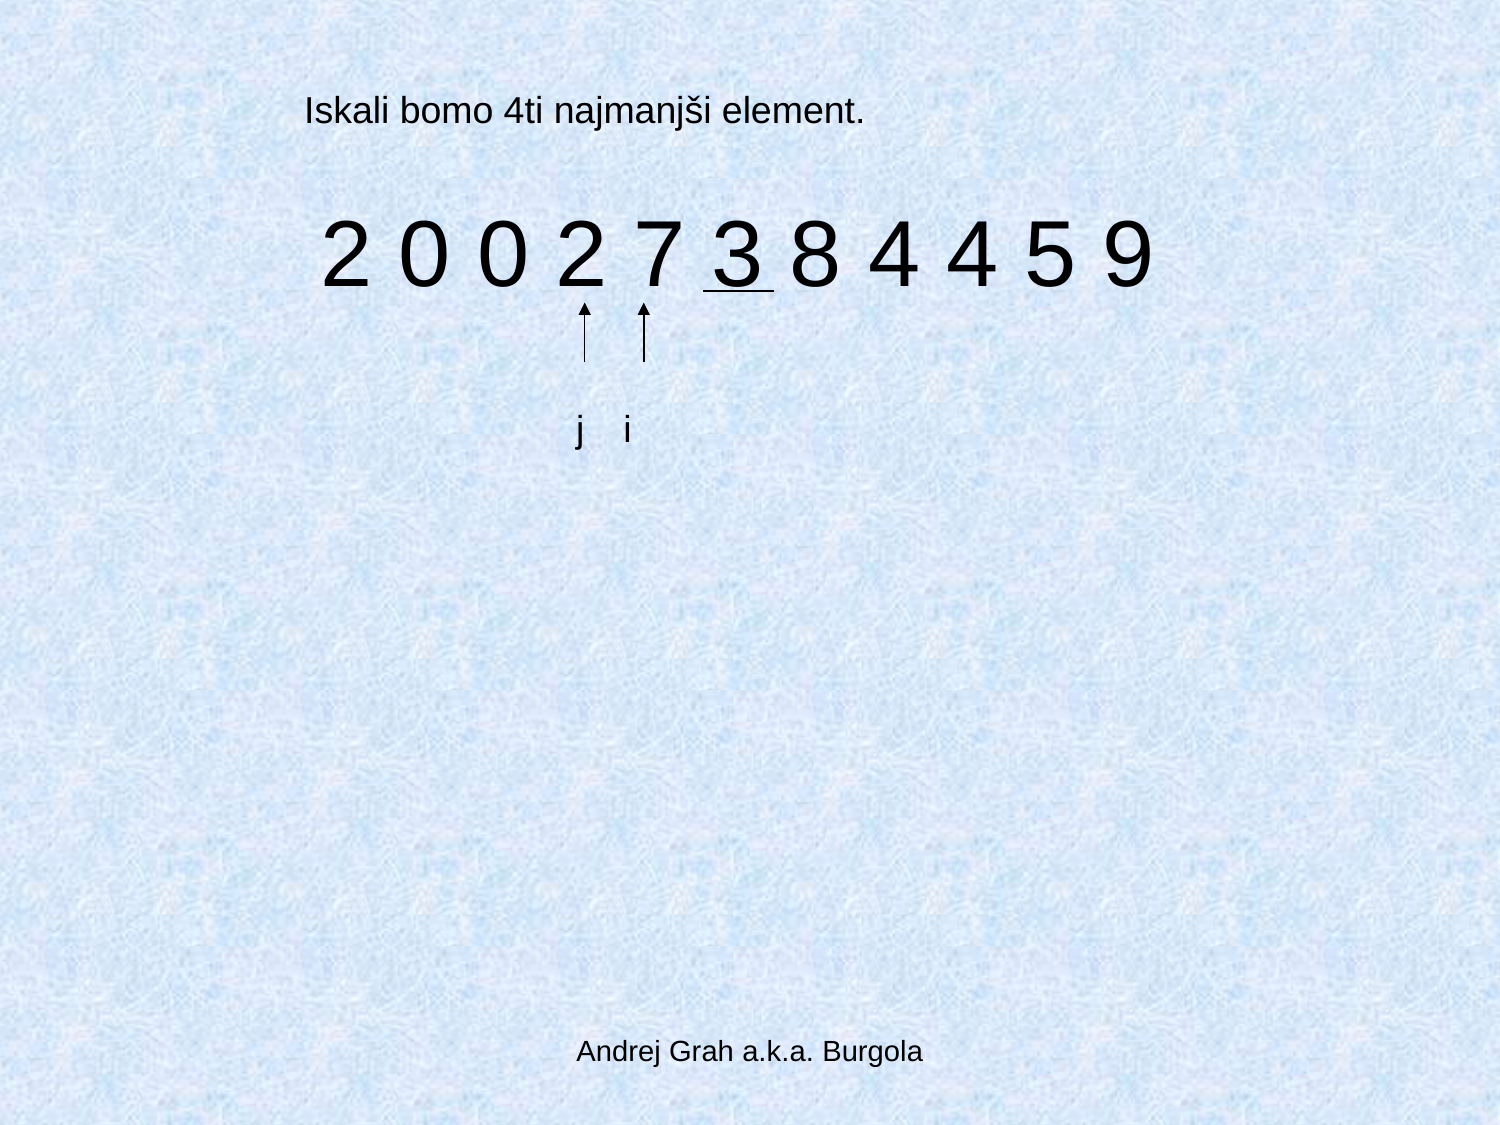

Iskali bomo 4ti najmanjši element.
2 0 0 2 7 3 8 4 4 5 9
j
i
Andrej Grah a.k.a. Burgola